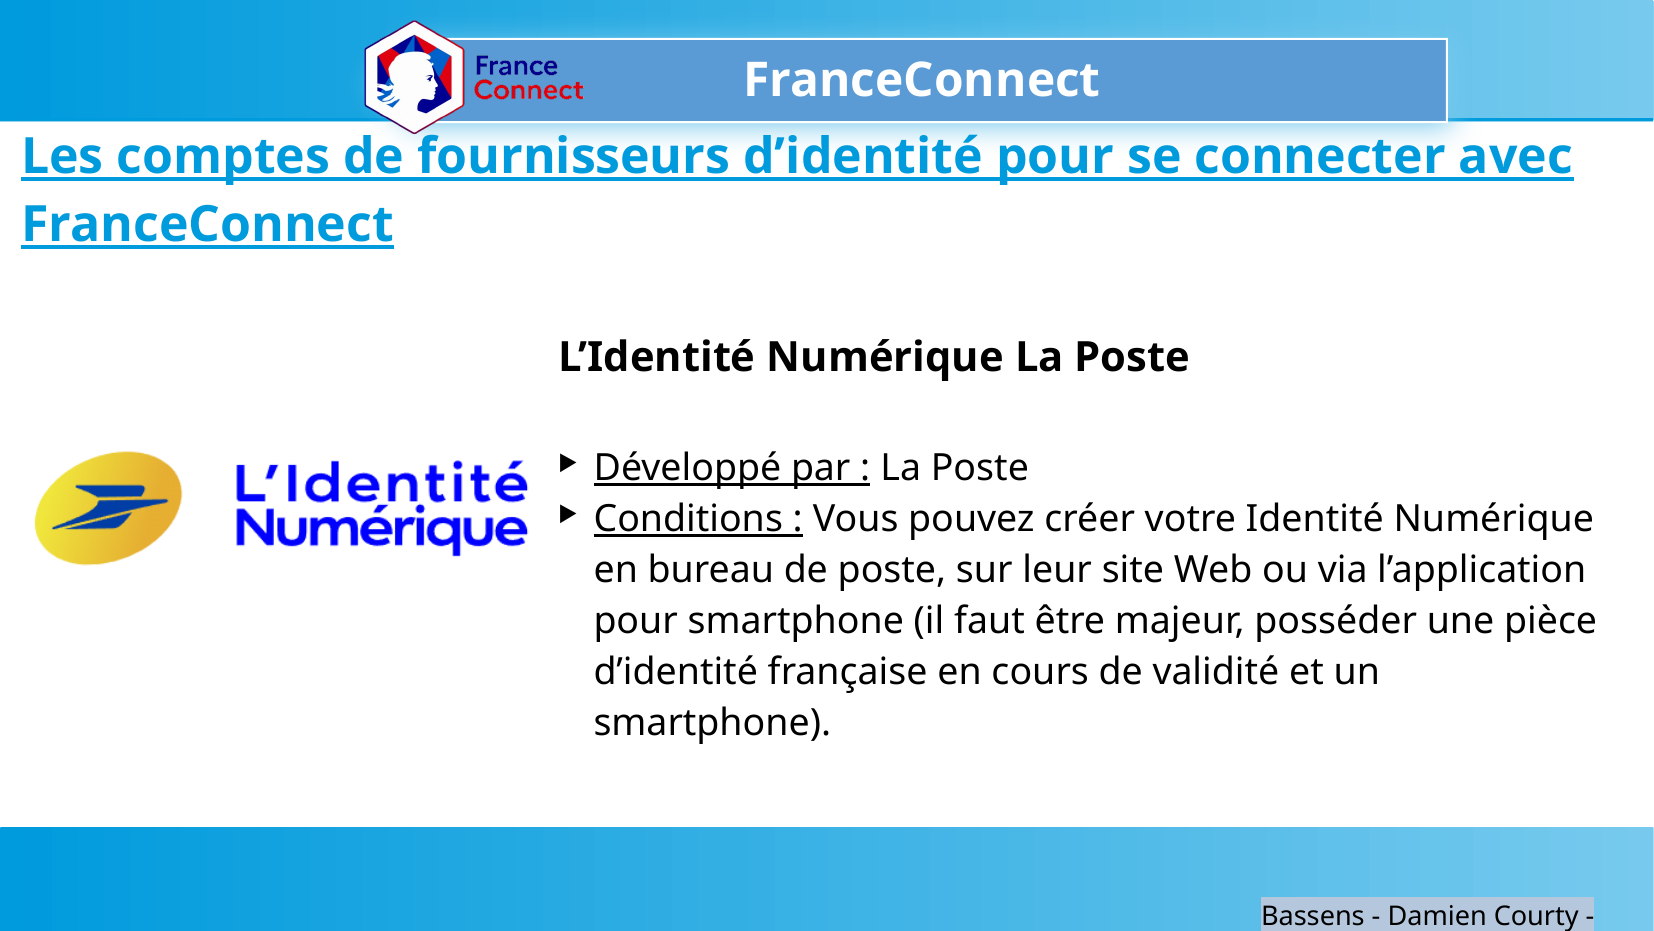

FranceConnect
Les comptes de fournisseurs d’identité pour se connecter avec FranceConnect
L’Identité Numérique La Poste
Développé par : La Poste
Conditions : Vous pouvez créer votre Identité Numérique en bureau de poste, sur leur site Web ou via l’application pour smartphone (il faut être majeur, posséder une pièce d’identité française en cours de validité et un smartphone).
Bassens - Damien Courty - 2024